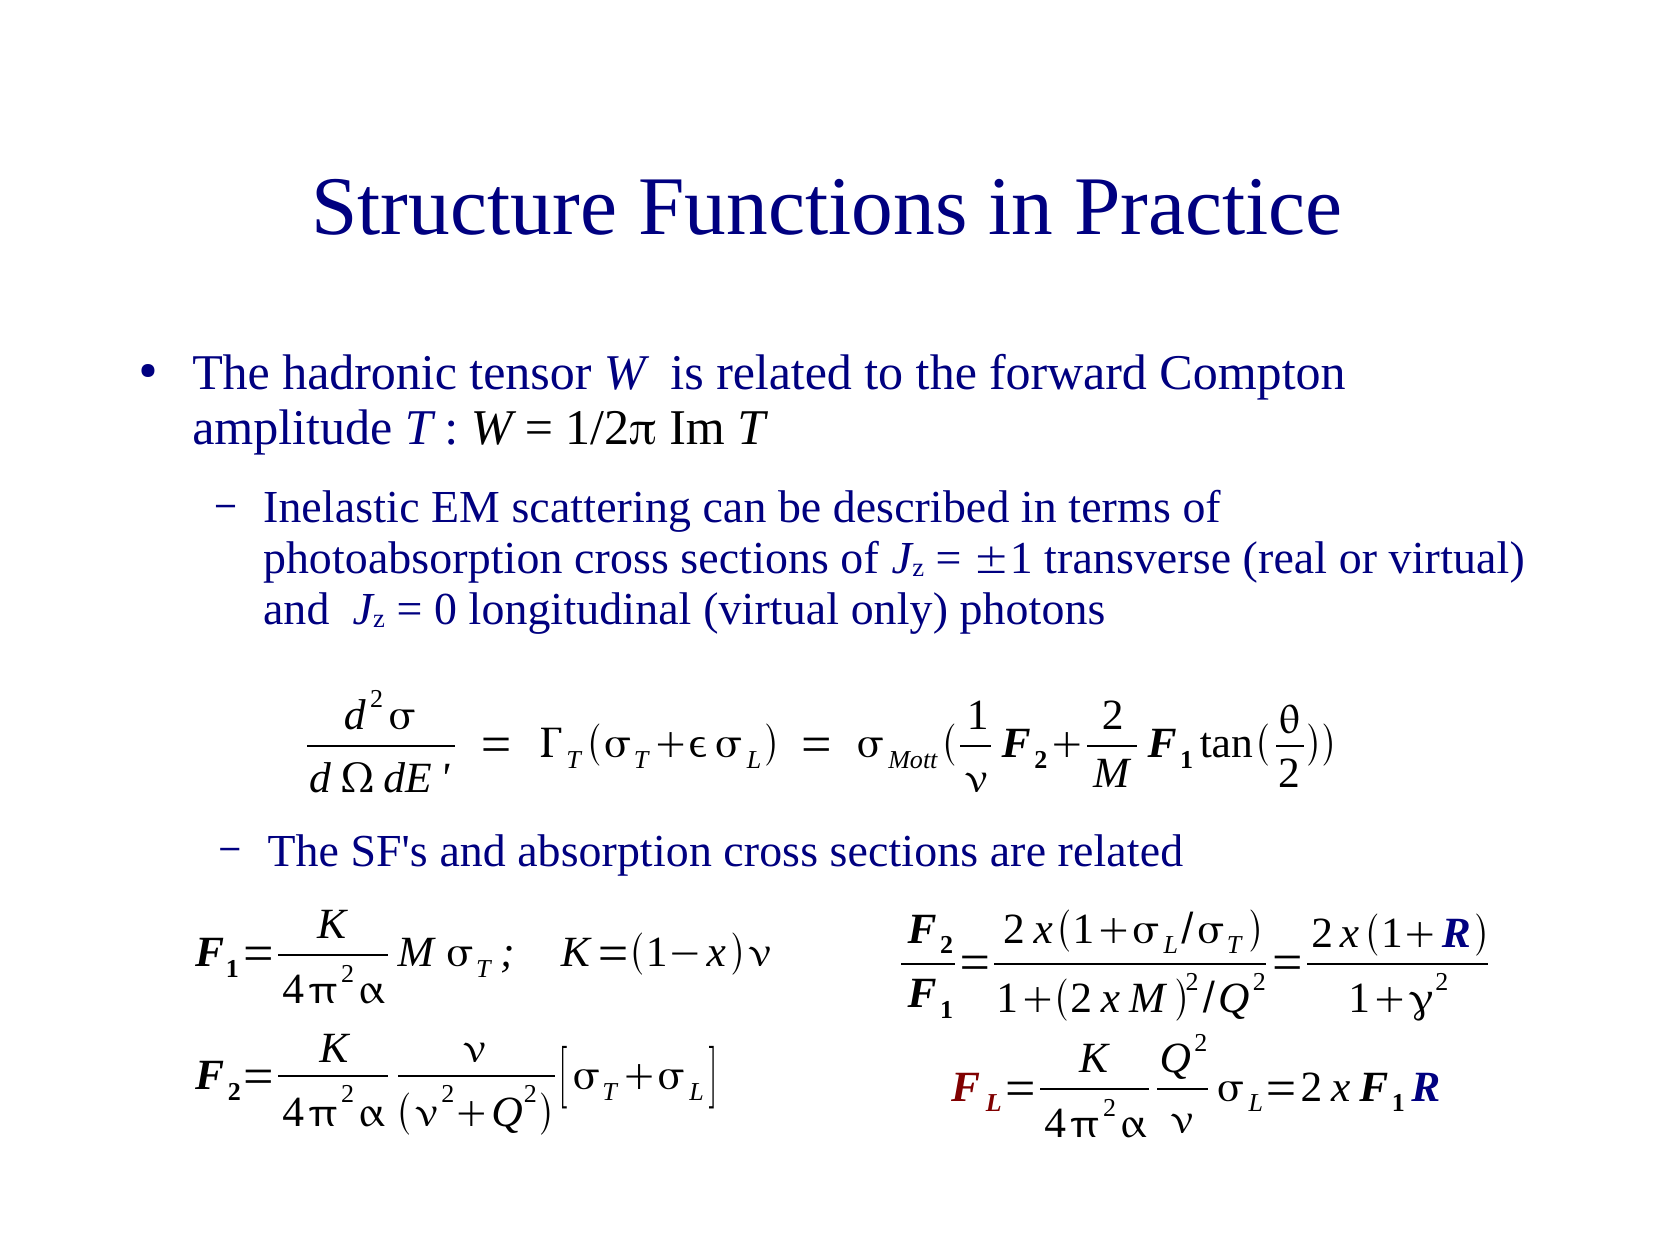

# Structure Functions in Practice
The hadronic tensor W is related to the forward Compton amplitude T : W = 1/2 Im T
Inelastic EM scattering can be described in terms of photoabsorption cross sections of Jz = ±1 transverse (real or virtual) and Jz = 0 longitudinal (virtual only) photons
The SF's and absorption cross sections are related